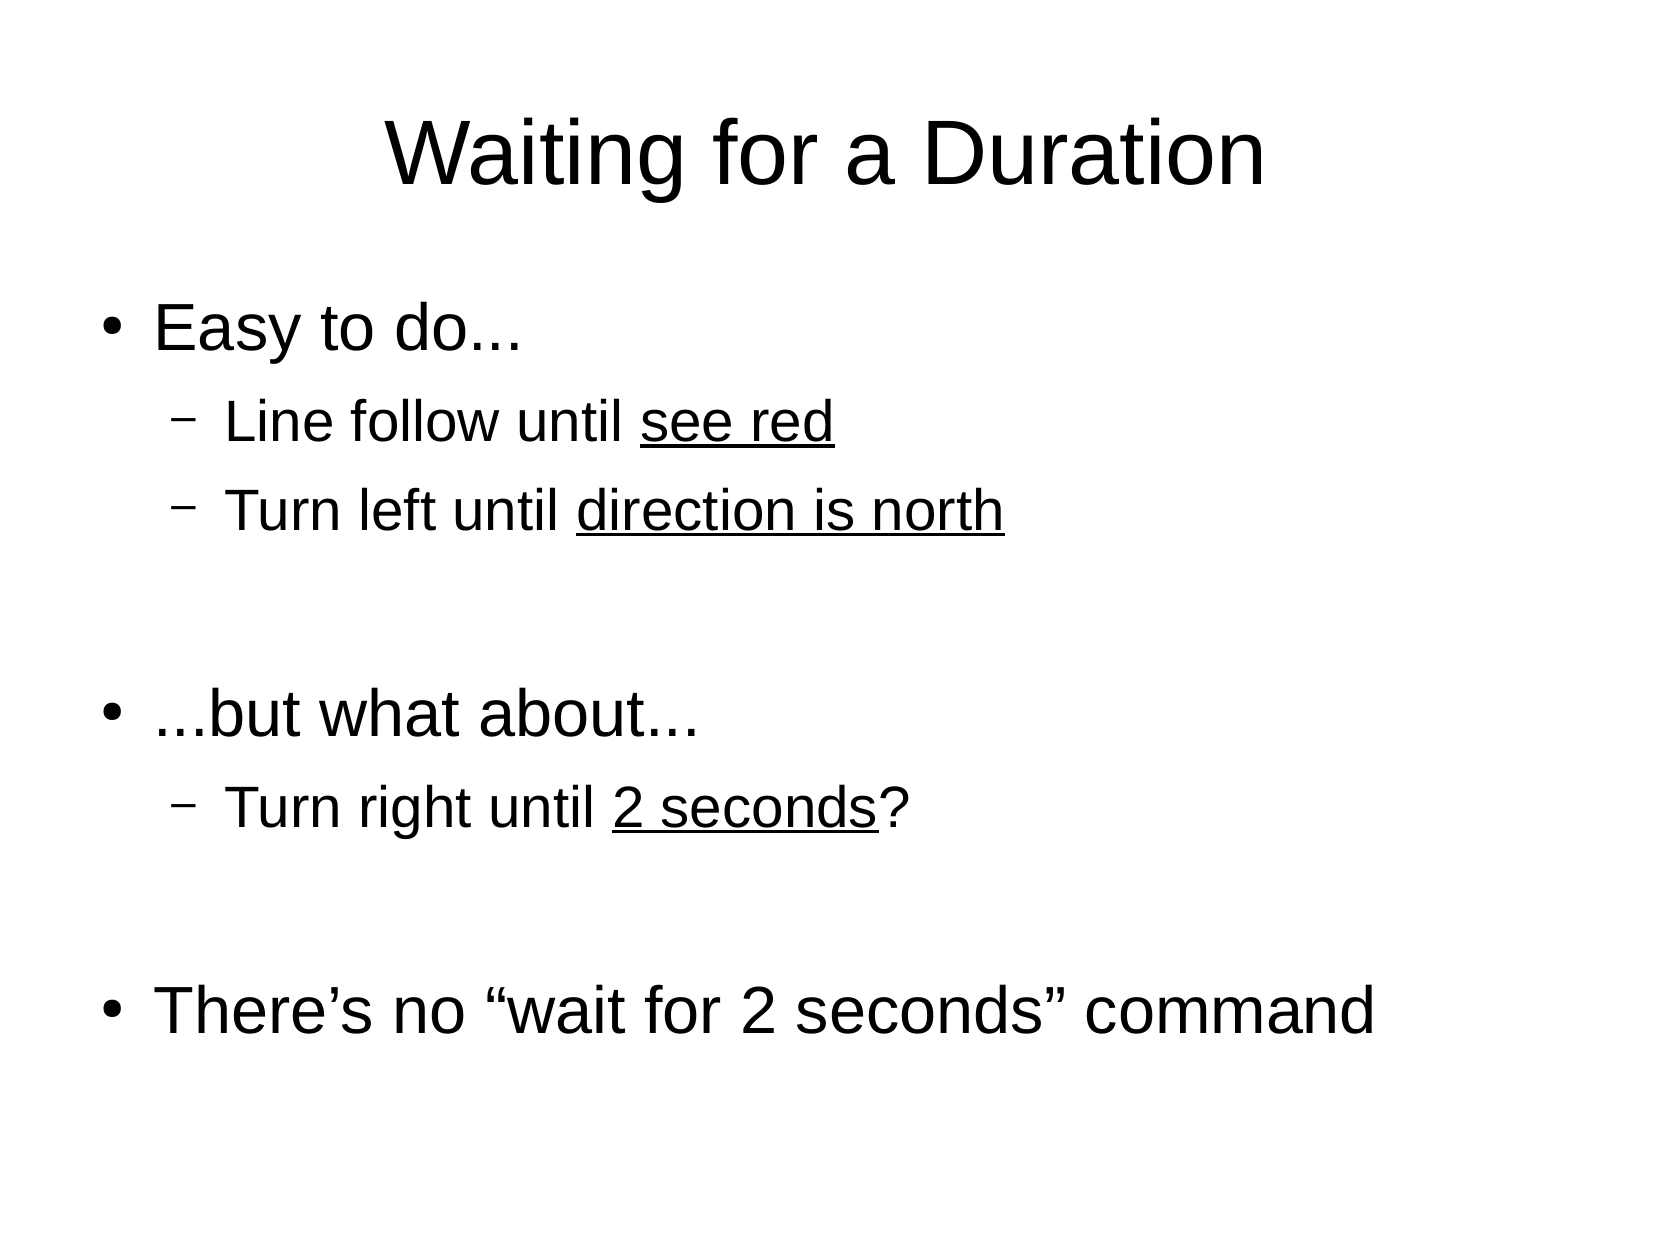

# Waiting for a Duration
Easy to do...
Line follow until see red
Turn left until direction is north
...but what about...
Turn right until 2 seconds?
There’s no “wait for 2 seconds” command